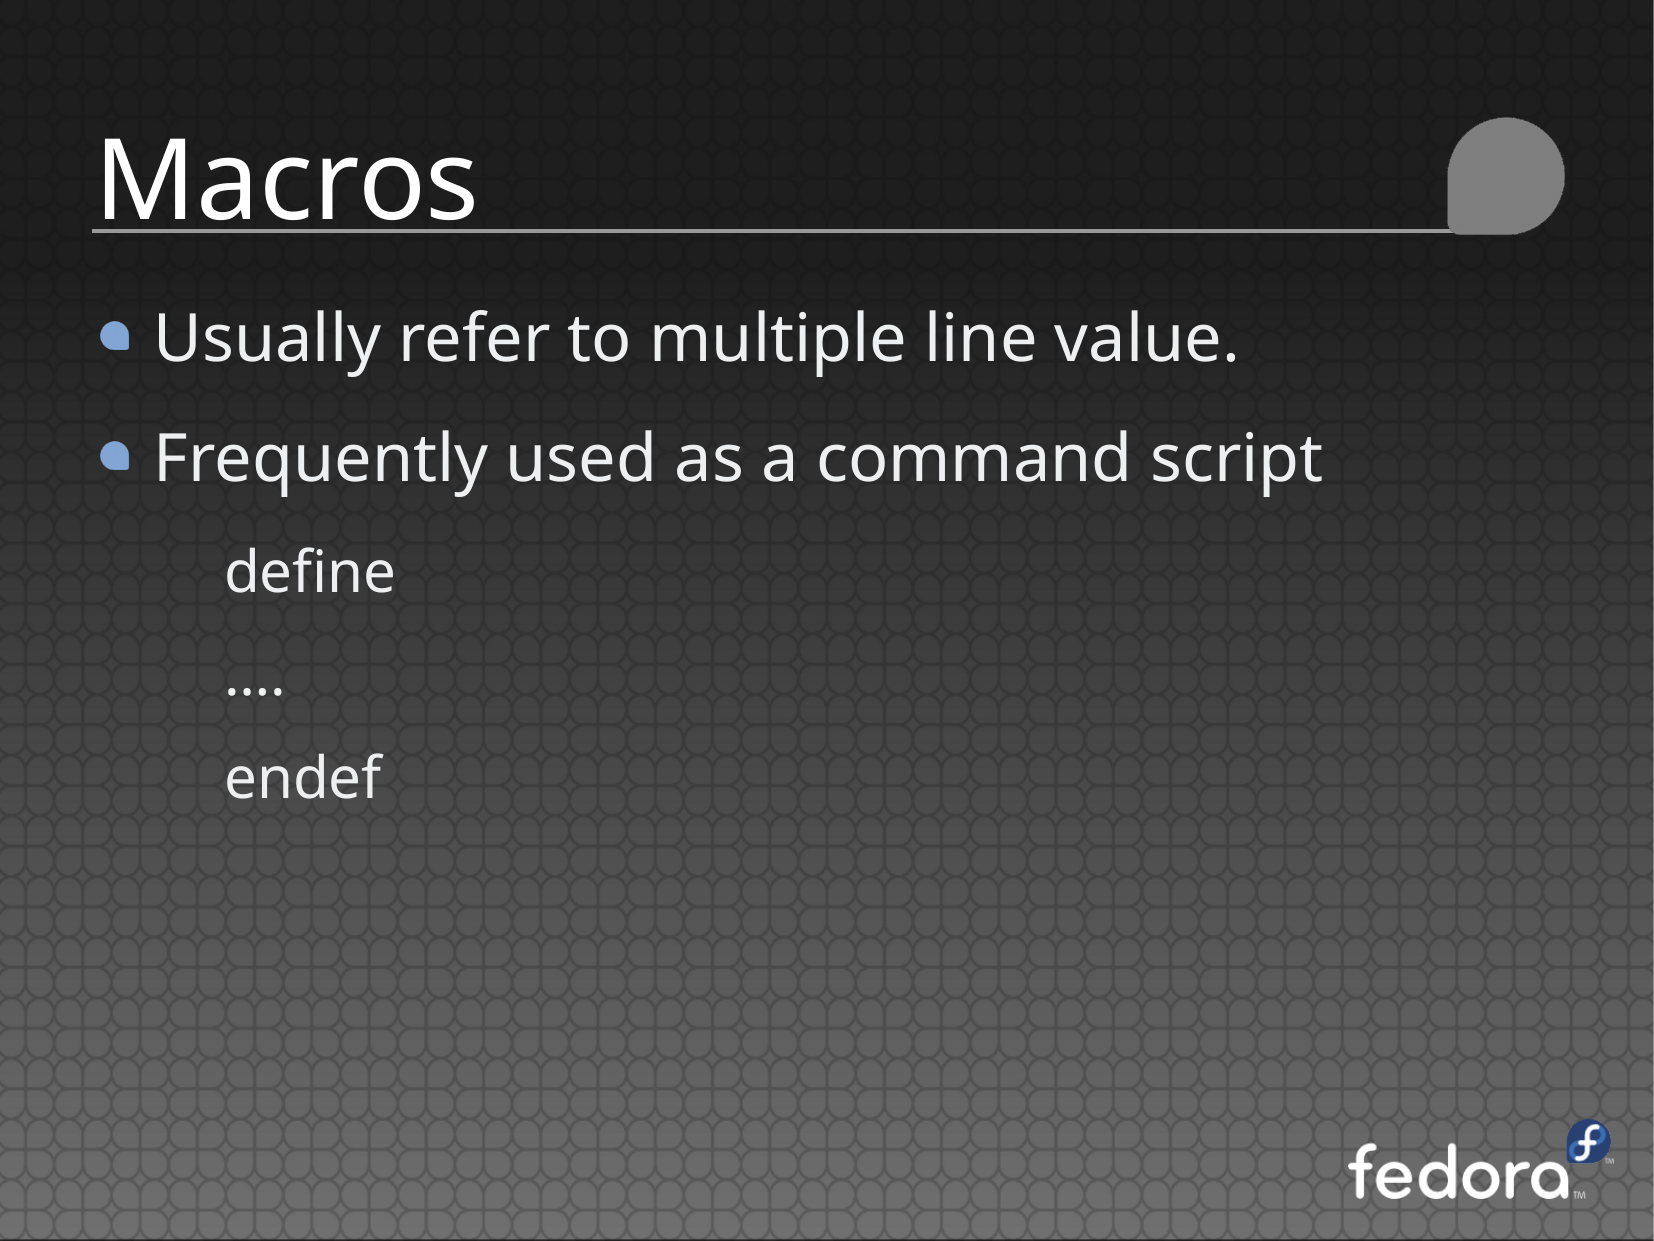

Macros
# Usually refer to multiple line value.
Frequently used as a command script
define
….
endef